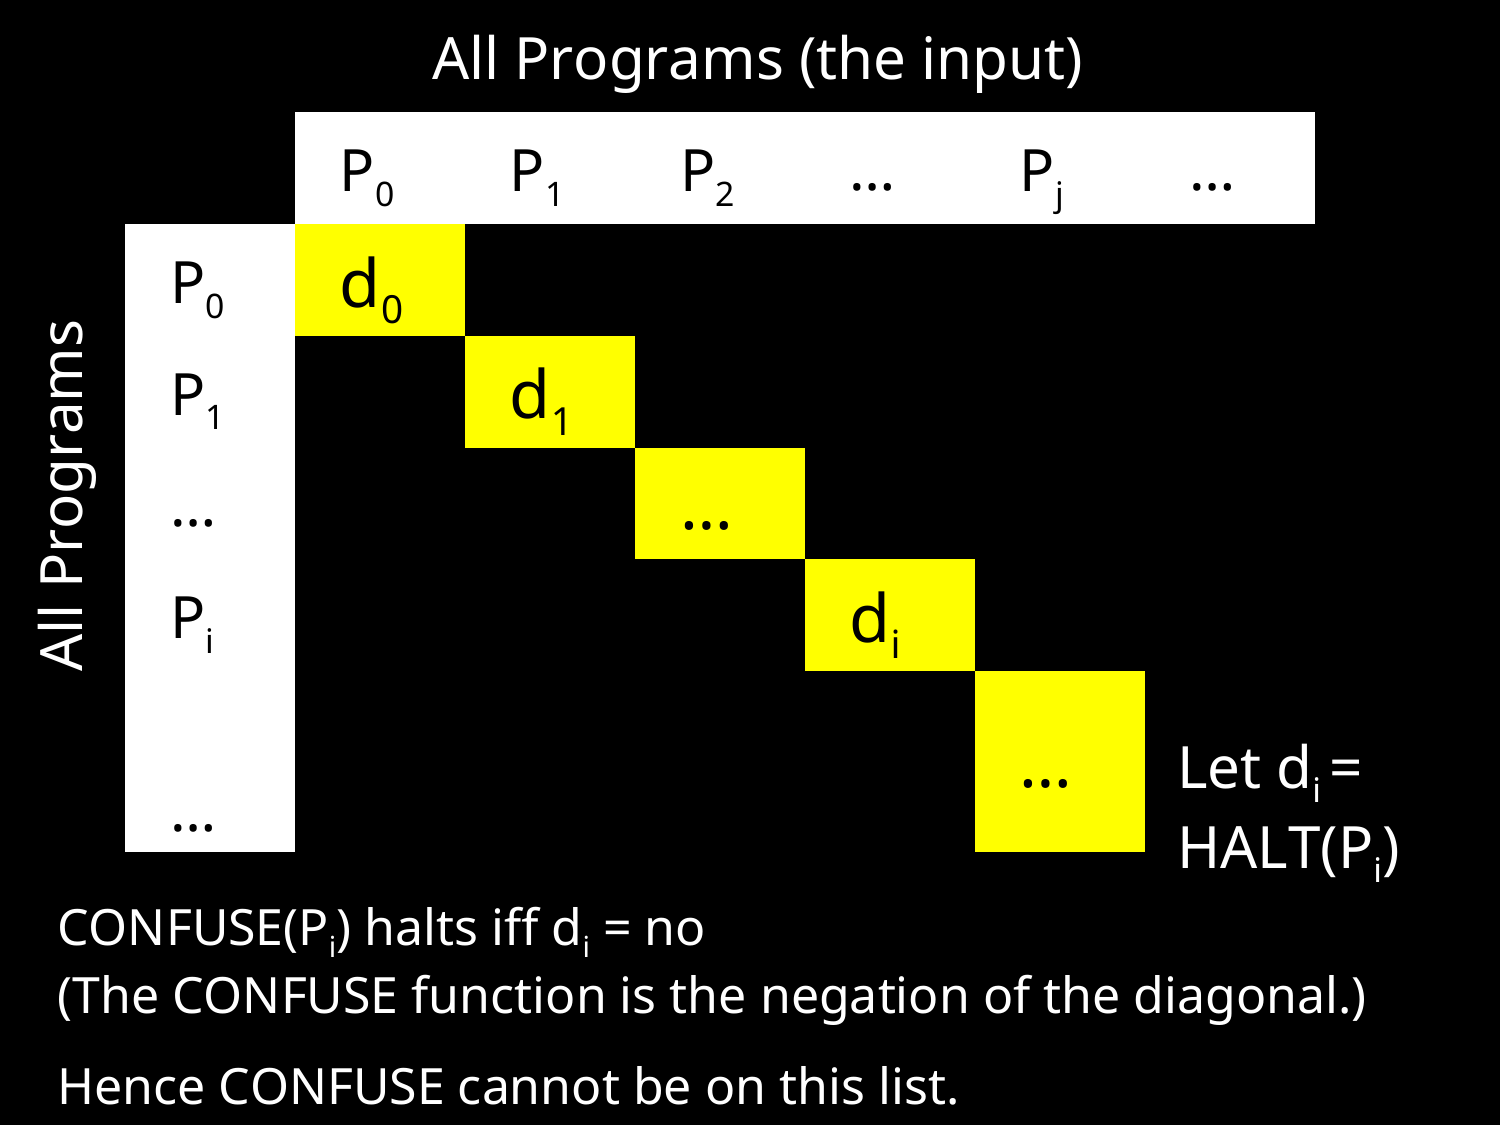

All Programs (the input)
| | P0 | P1 | P2 | … | Pj | … |
| --- | --- | --- | --- | --- | --- | --- |
| P0 | d0 | | | | | |
| P1 | | d1 | | | | |
| … | | | … | | | |
| Pi | | | | di | | |
| … | | | | | … | |
All Programs
Let di = HALT(Pi)
CONFUSE(Pi) halts iff di = no
(The CONFUSE function is the negation of the diagonal.)
Hence CONFUSE cannot be on this list.